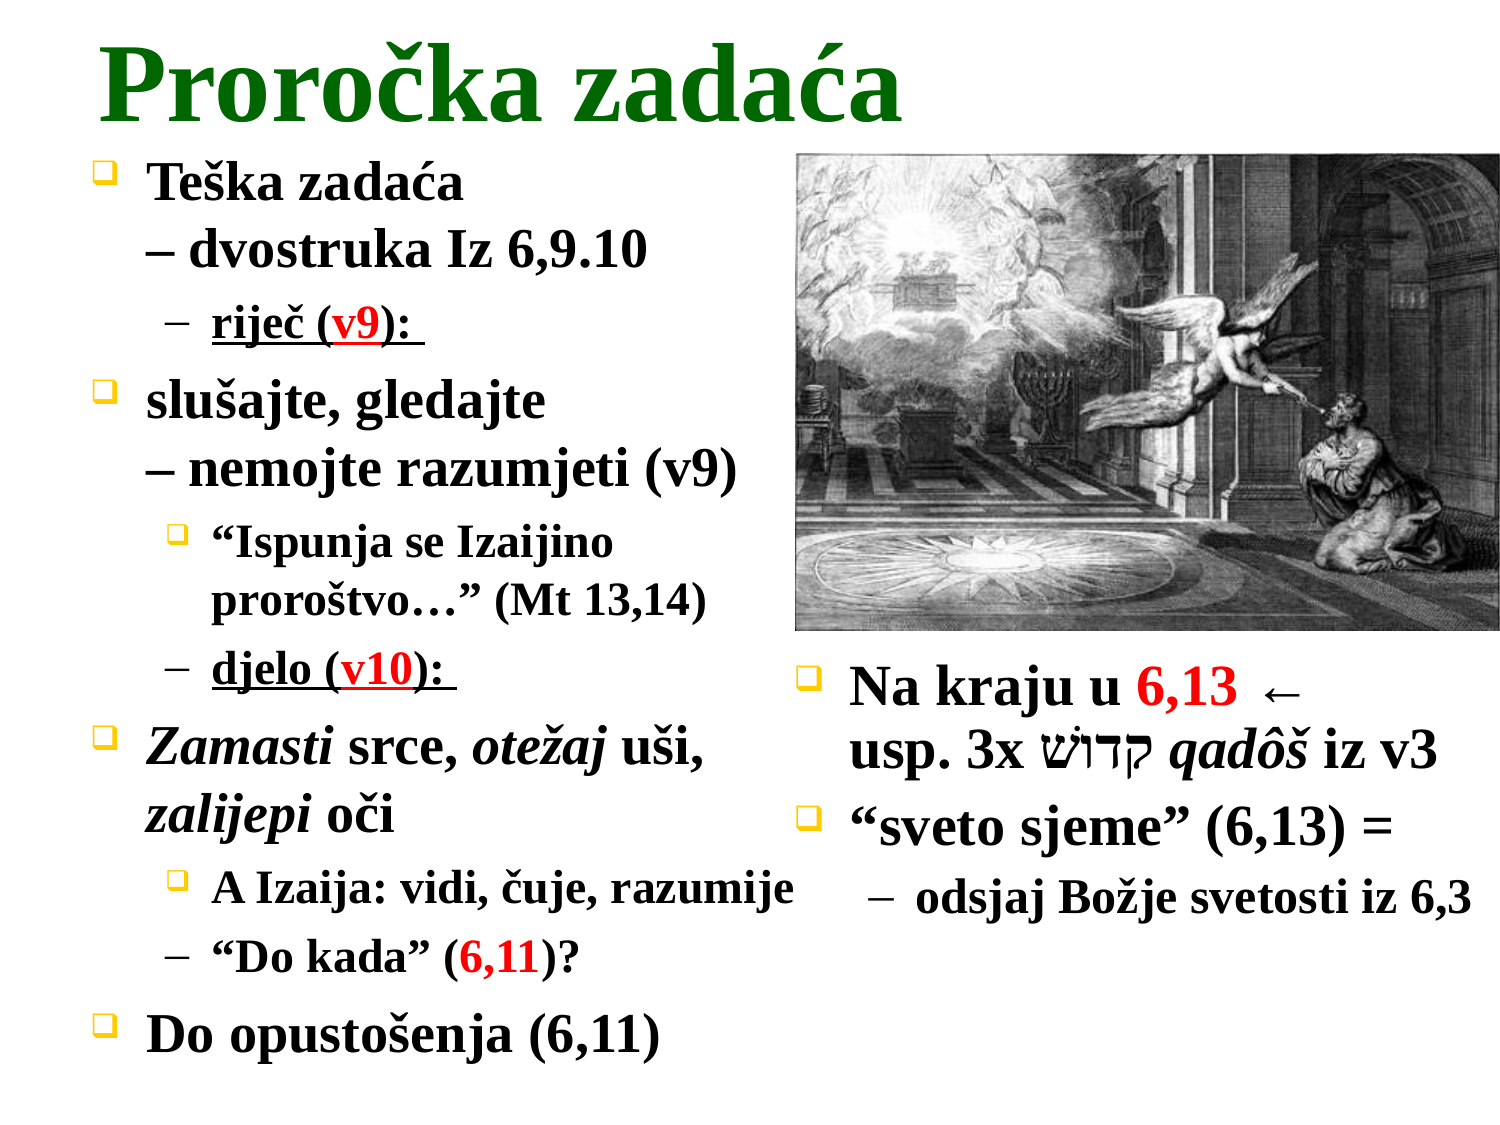

# Proročka zadaća
Teška zadaća
– dvostruka Iz 6,9.10
riječ (v9):
slušajte, gledajte
– nemojte razumjeti (v9)
“Ispunja se Izaijino
proroštvo…” (Mt 13,14)
djelo (v10):
Zamasti srce, otežaj uši, zalijepi oči
A Izaija: vidi, čuje, razumije
“Do kada” (6,11)?
Do opustošenja (6,11)
Na kraju u 6,13 ←
usp. 3x קדושׁ qadôš iz v3
“sveto sjeme” (6,13) =
odsjaj Božje svetosti iz 6,3